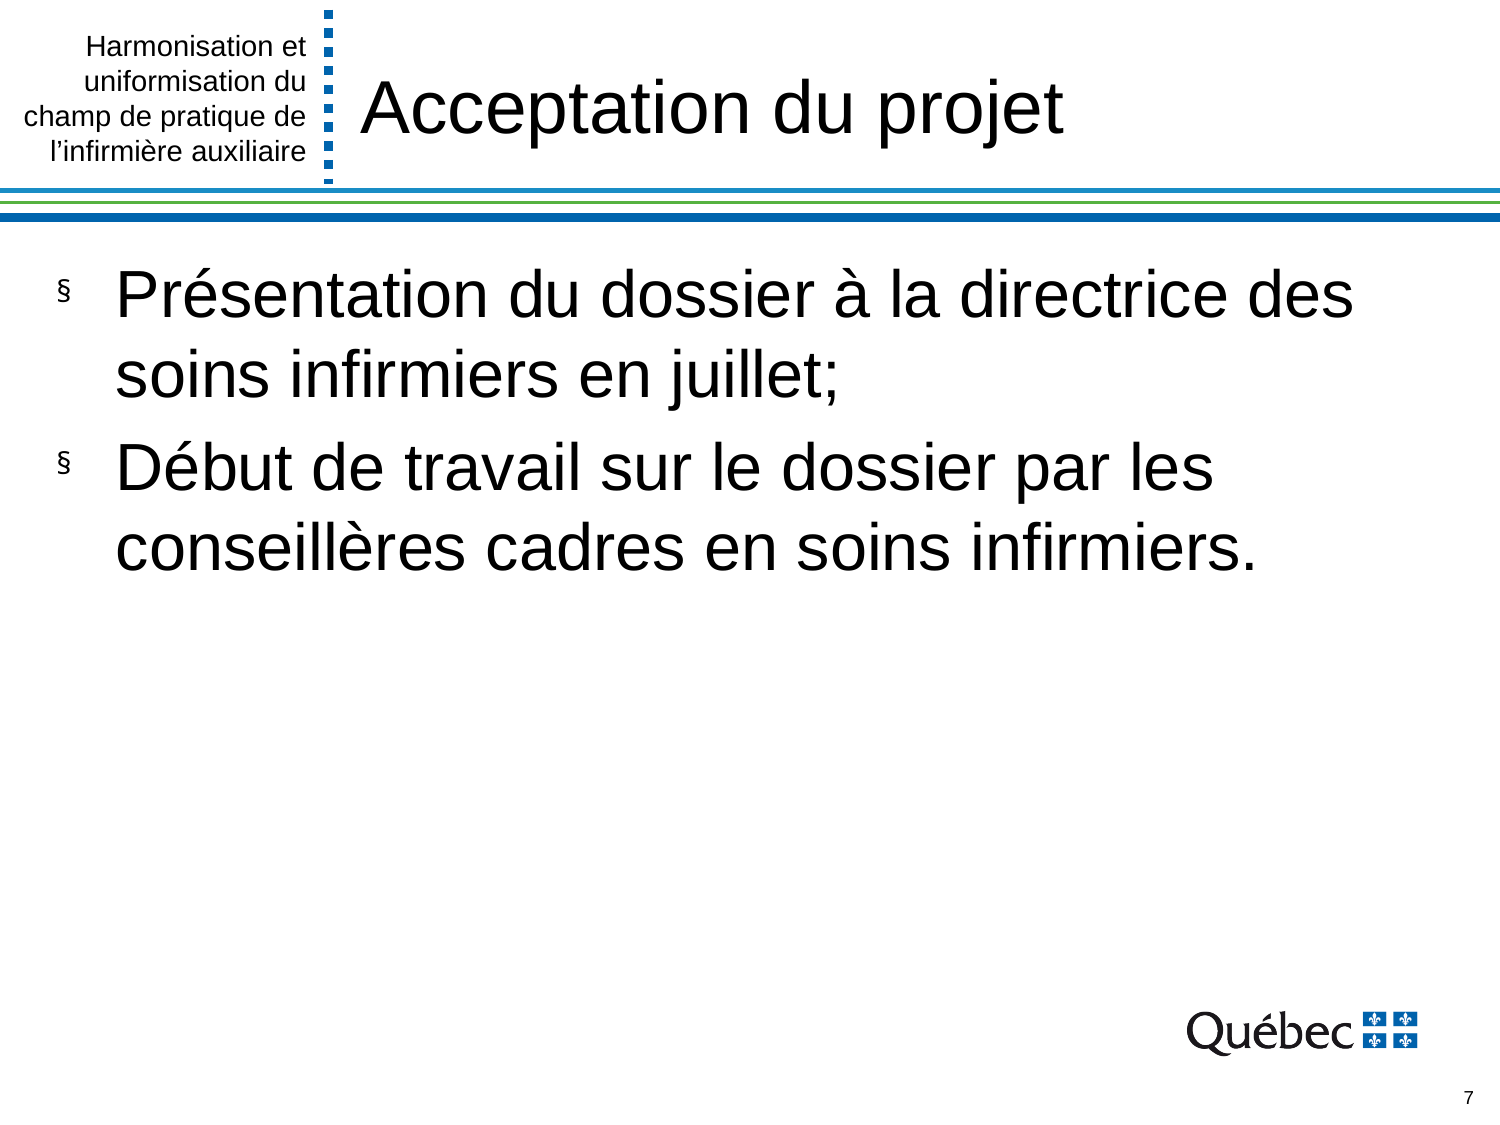

Harmonisation et uniformisation du champ de pratique de l’infirmière auxiliaire
Acceptation du projet
Présentation du dossier à la directrice des soins infirmiers en juillet;
Début de travail sur le dossier par les conseillères cadres en soins infirmiers.